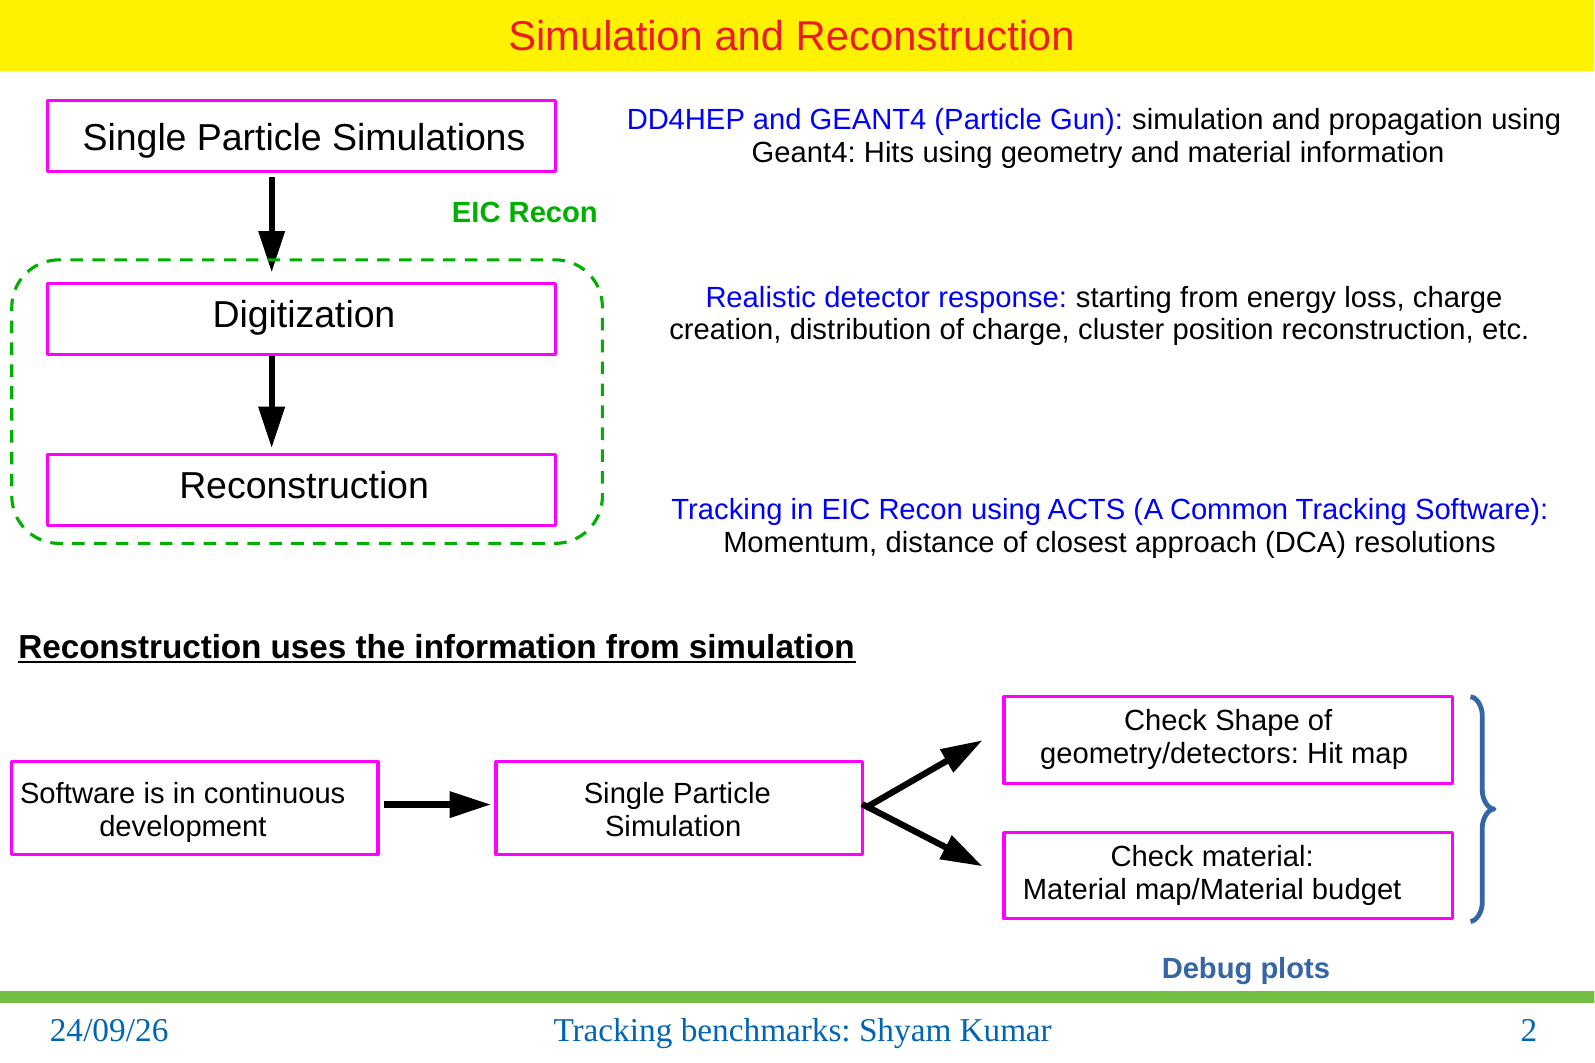

# Simulation and Reconstruction
DD4HEP and GEANT4 (Particle Gun): simulation and propagation using
 Geant4: Hits using geometry and material information
Single Particle Simulations
EIC Recon
Realistic detector response: starting from energy loss, charge creation, distribution of charge, cluster position reconstruction, etc.
Digitization
Reconstruction
Tracking in EIC Recon using ACTS (A Common Tracking Software): Momentum, distance of closest approach (DCA) resolutions
Reconstruction uses the information from simulation
Check Shape of geometry/detectors: Hit map
Software is in continuous development
 Single Particle Simulation
Check material:
Material map/Material budget
Debug plots
Tracking benchmarks: Shyam Kumar
2